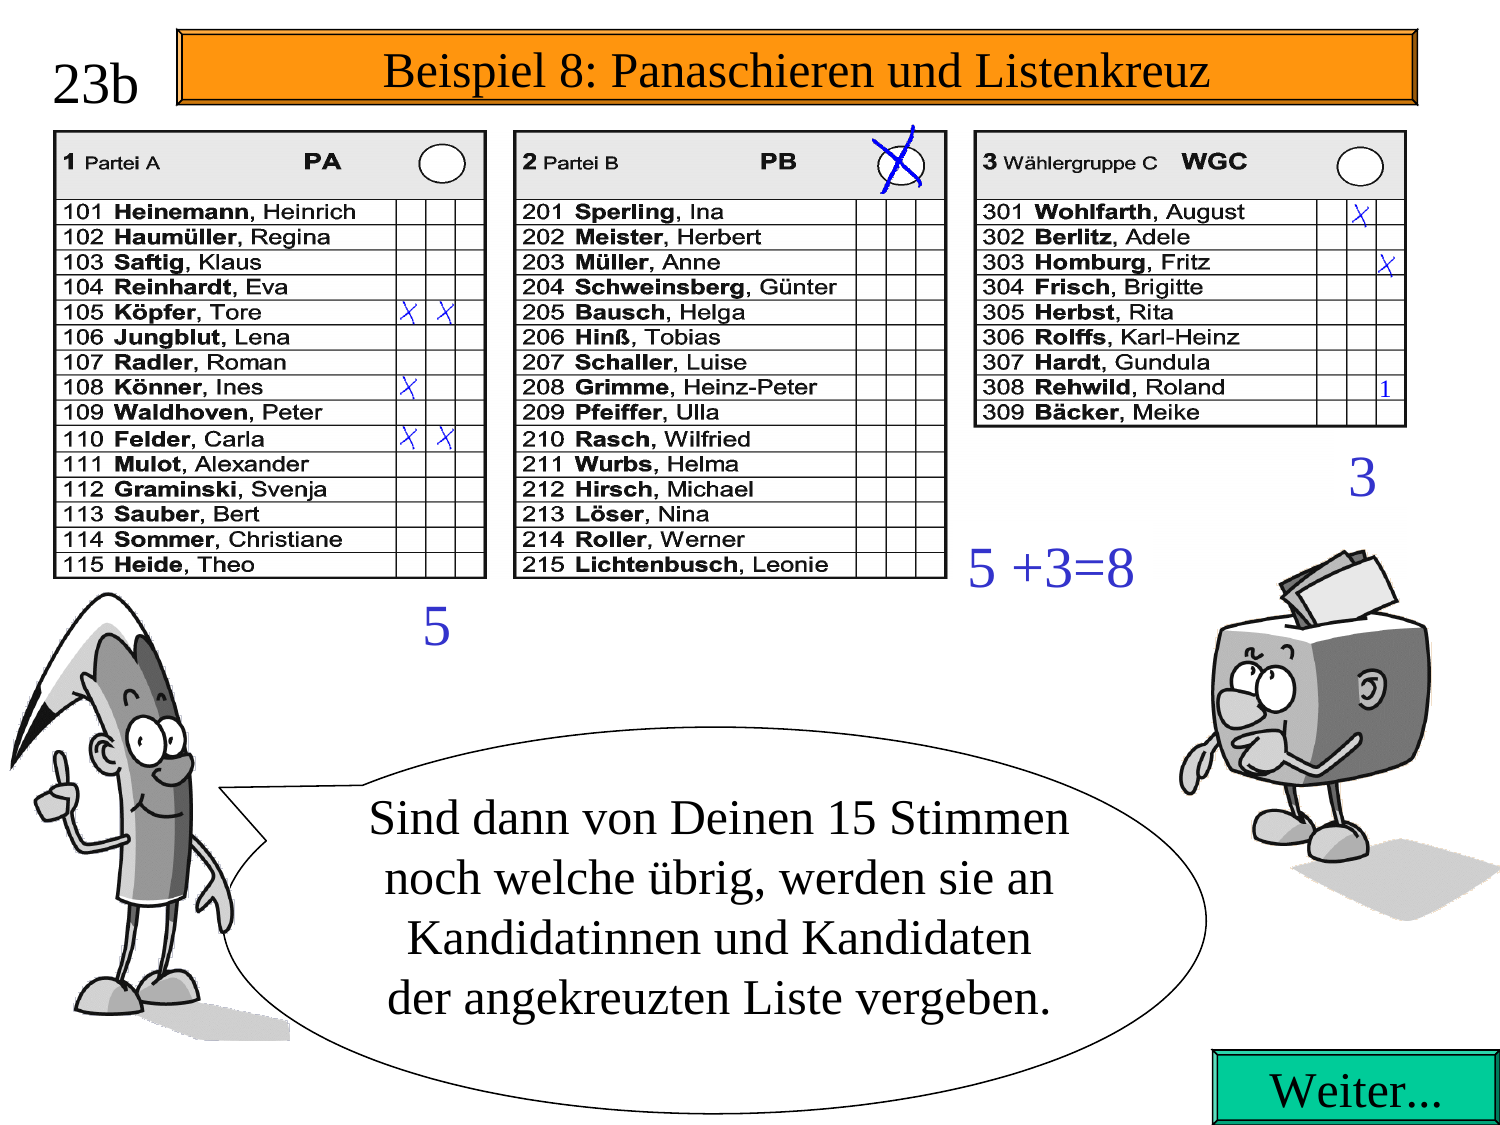

Beispiel 8: Panaschieren und Listenkreuz
23b
1
3
5 +3=8
5
Sind dann von Deinen 15 Stimmen
noch welche übrig, werden sie an
Kandidatinnen und Kandidaten
der angekreuzten Liste vergeben.
Weiter...